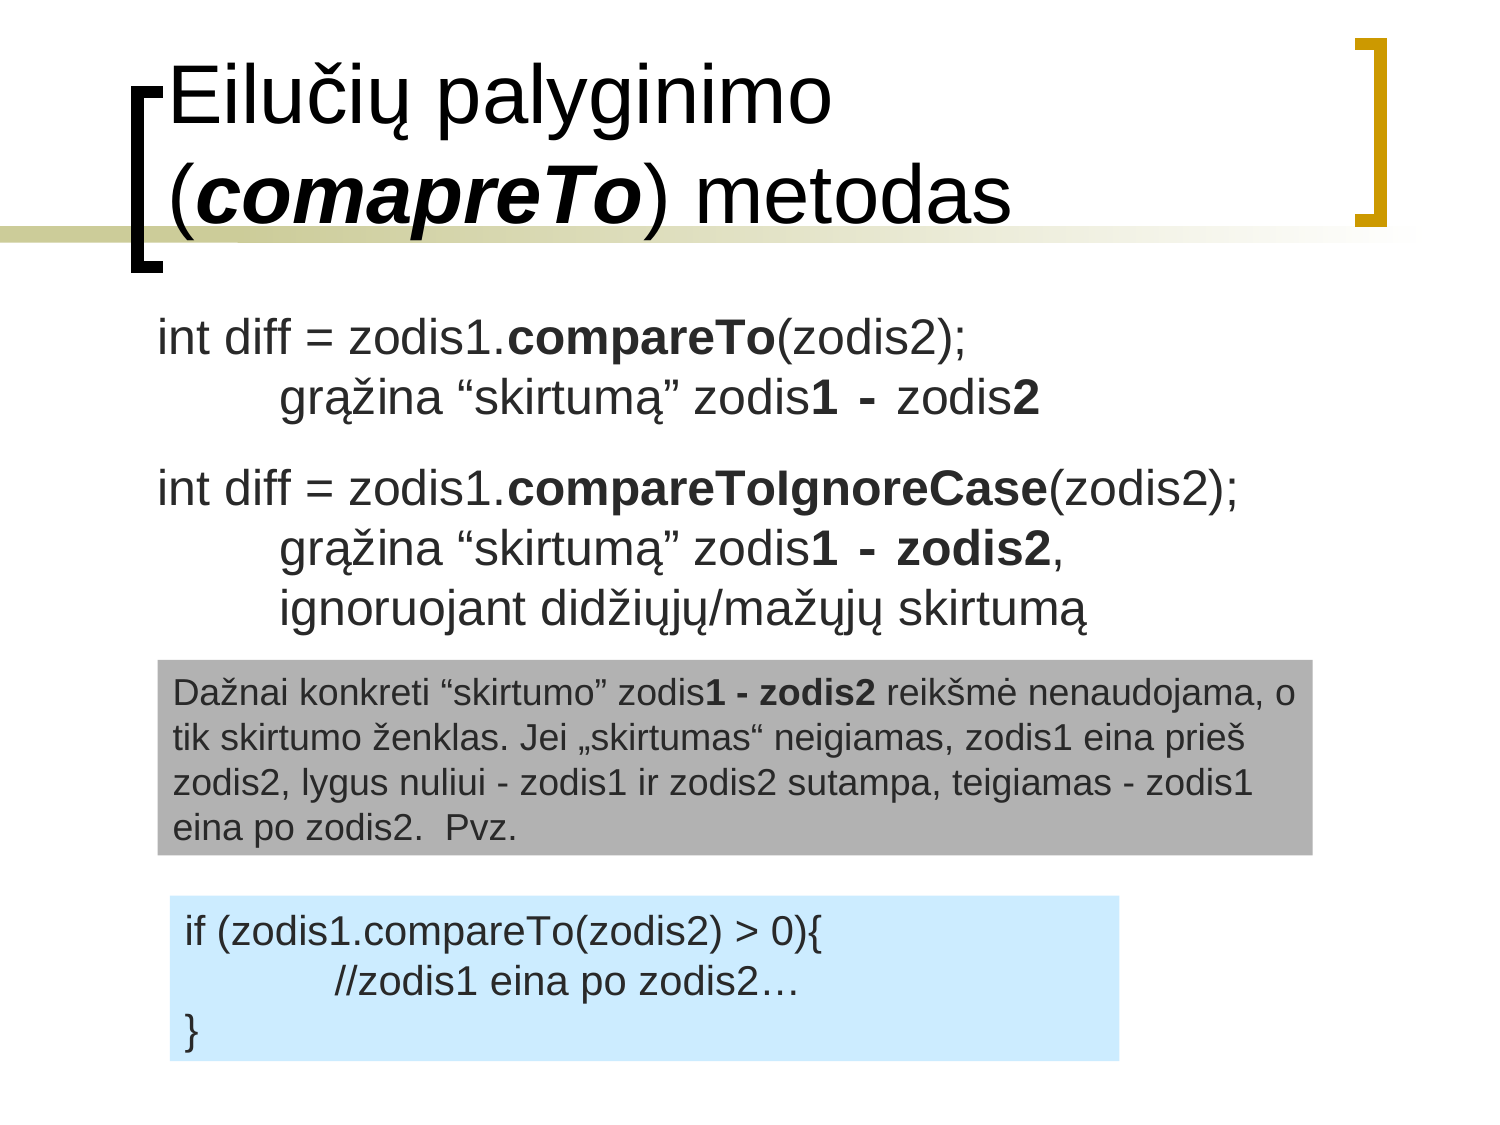

# Eilučių palyginimo (comapreTo) metodas
int diff = zodis1.compareTo(zodis2);
	grąžina “skirtumą” zodis1 - zodis2
int diff = zodis1.compareToIgnoreCase(zodis2);
	grąžina “skirtumą” zodis1 - zodis2,
ignoruojant didžiųjų/mažųjų skirtumą
Dažnai konkreti “skirtumo” zodis1 - zodis2 reikšmė nenaudojama, o tik skirtumo ženklas. Jei „skirtumas“ neigiamas, zodis1 eina prieš zodis2, lygus nuliui - zodis1 ir zodis2 sutampa, teigiamas - zodis1 eina po zodis2. Pvz.
if (zodis1.compareTo(zodis2) > 0){
	//zodis1 eina po zodis2…
}